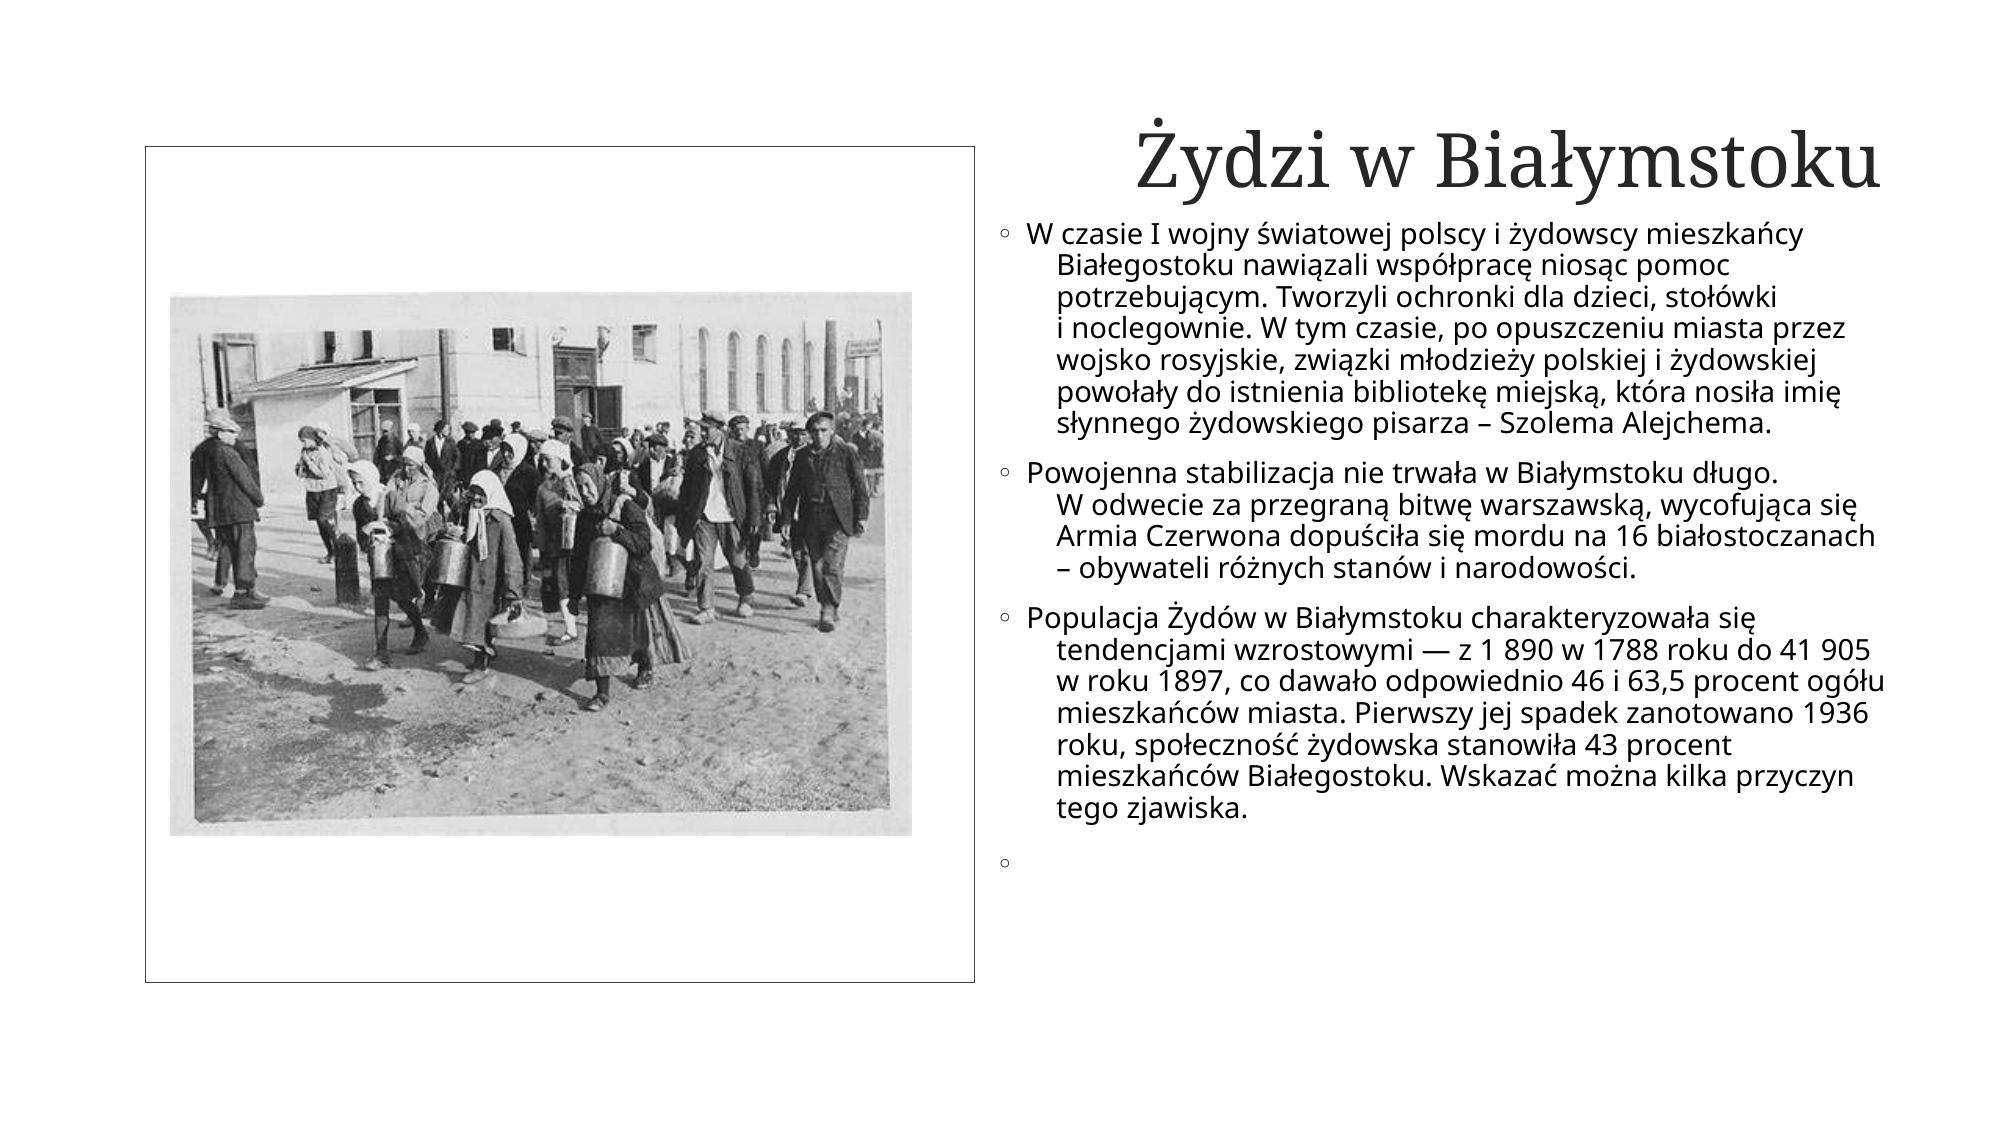

# Żydzi w Białymstoku
W czasie I wojny światowej polscy i żydowscy mieszkańcy Białegostoku nawiązali współpracę niosąc pomoc potrzebującym. Tworzyli ochronki dla dzieci, stołówki i noclegownie. W tym czasie, po opuszczeniu miasta przez wojsko rosyjskie, związki młodzieży polskiej i żydowskiej powołały do istnienia bibliotekę miejską, która nosiła imię słynnego żydowskiego pisarza – Szolema Alejchema.
Powojenna stabilizacja nie trwała w Białymstoku długo. W odwecie za przegraną bitwę warszawską, wycofująca się Armia Czerwona dopuściła się mordu na 16 białostoczanach – obywateli różnych stanów i narodowości.
Populacja Żydów w Białymstoku charakteryzowała się tendencjami wzrostowymi — z 1 890 w 1788 roku do 41 905 w roku 1897, co dawało odpowiednio 46 i 63,5 procent ogółu mieszkańców miasta. Pierwszy jej spadek zanotowano 1936 roku, społeczność żydowska stanowiła 43 procent mieszkańców Białegostoku. Wskazać można kilka przyczyn tego zjawiska.